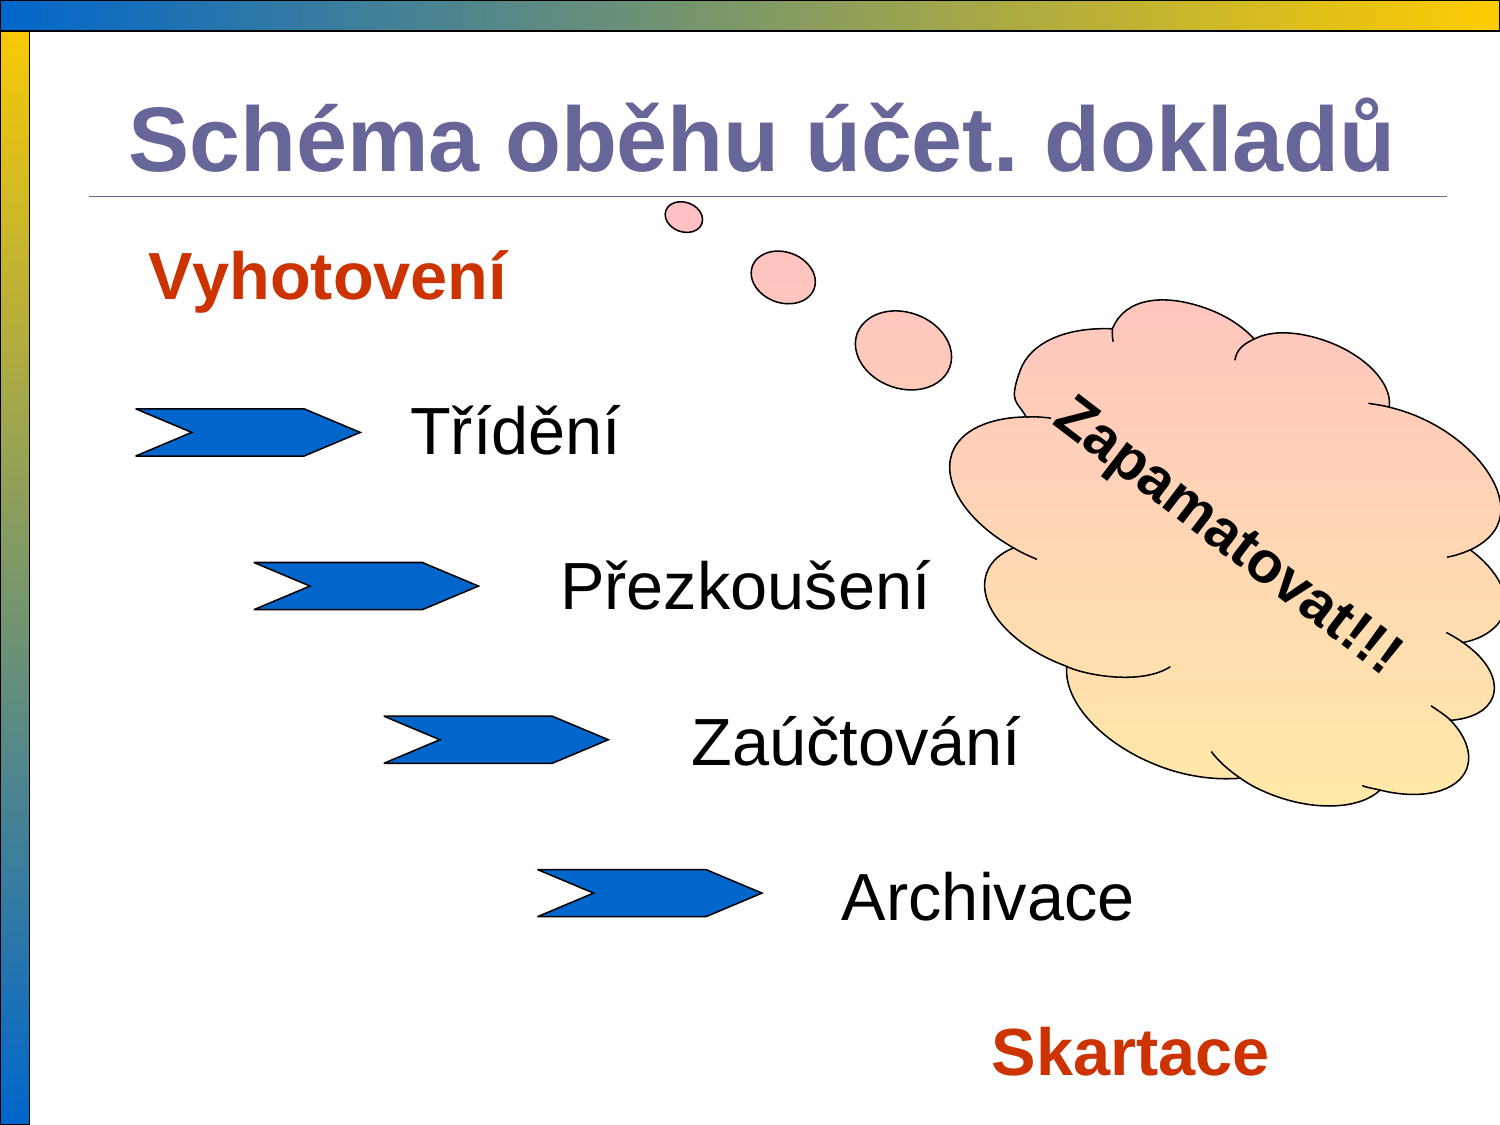

# Schéma oběhu účet. dokladů
	Vyhotovení
			 Třídění
				 Přezkoušení
					Zaúčtování
						Archivace
							Skartace
Zapamatovat!!!